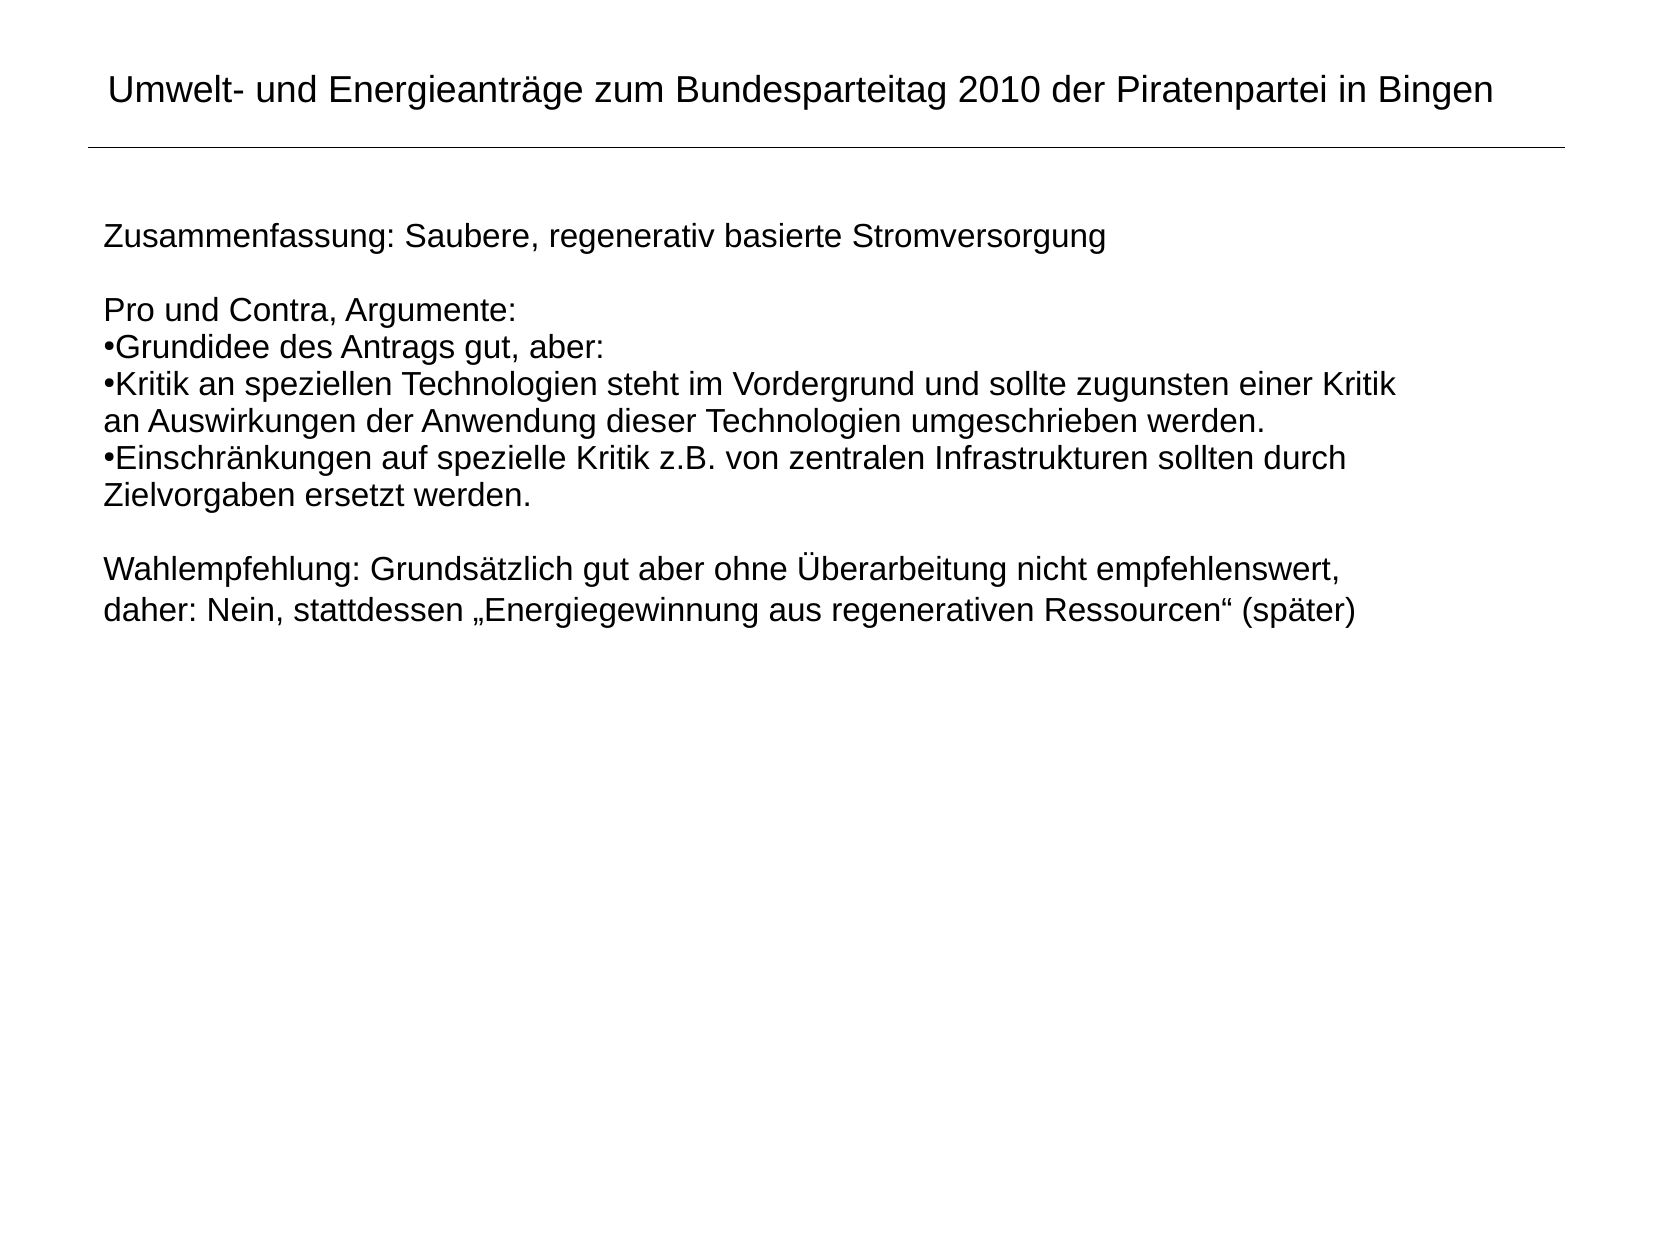

Zusammenfassung: Saubere, regenerativ basierte Stromversorgung
Pro und Contra, Argumente:
Grundidee des Antrags gut, aber:
Kritik an speziellen Technologien steht im Vordergrund und sollte zugunsten einer Kritik an Auswirkungen der Anwendung dieser Technologien umgeschrieben werden.
Einschränkungen auf spezielle Kritik z.B. von zentralen Infrastrukturen sollten durch Zielvorgaben ersetzt werden.
Wahlempfehlung: Grundsätzlich gut aber ohne Überarbeitung nicht empfehlenswert, daher: Nein, stattdessen „Energiegewinnung aus regenerativen Ressourcen“ (später)